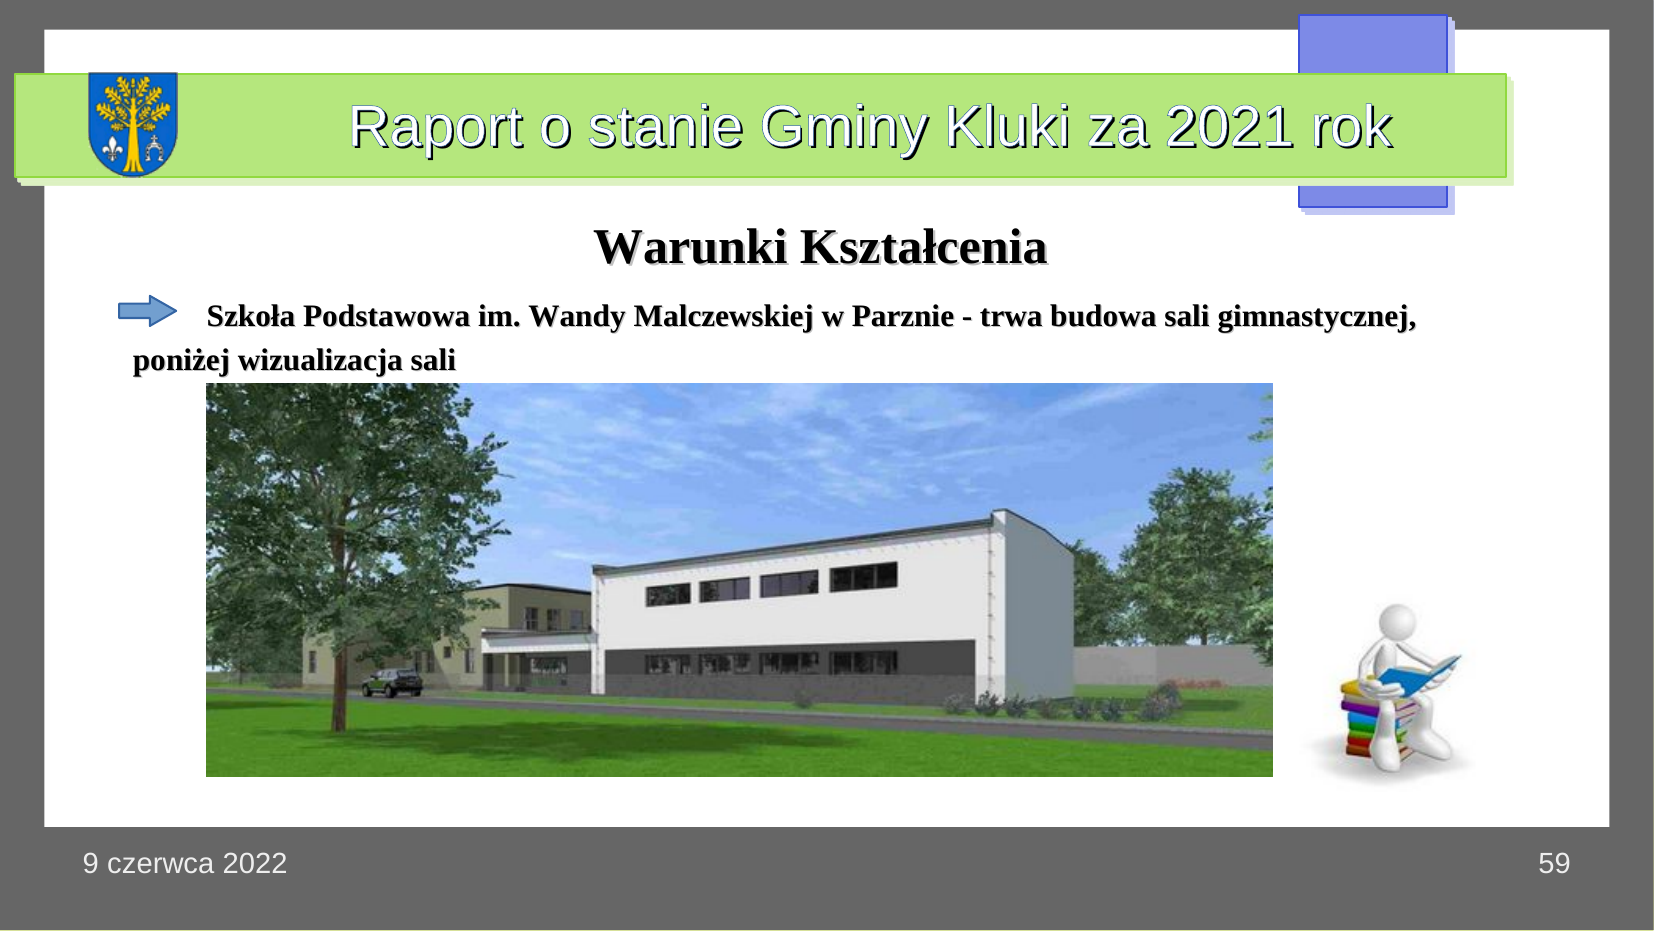

# Raport o stanie Gminy Kluki za 2021 rok
Warunki Kształcenia
	Szkoła Podstawowa im. Wandy Malczewskiej w Parznie - trwa budowa sali gimnastycznej, poniżej wizualizacja sali
9 czerwca 2022
59